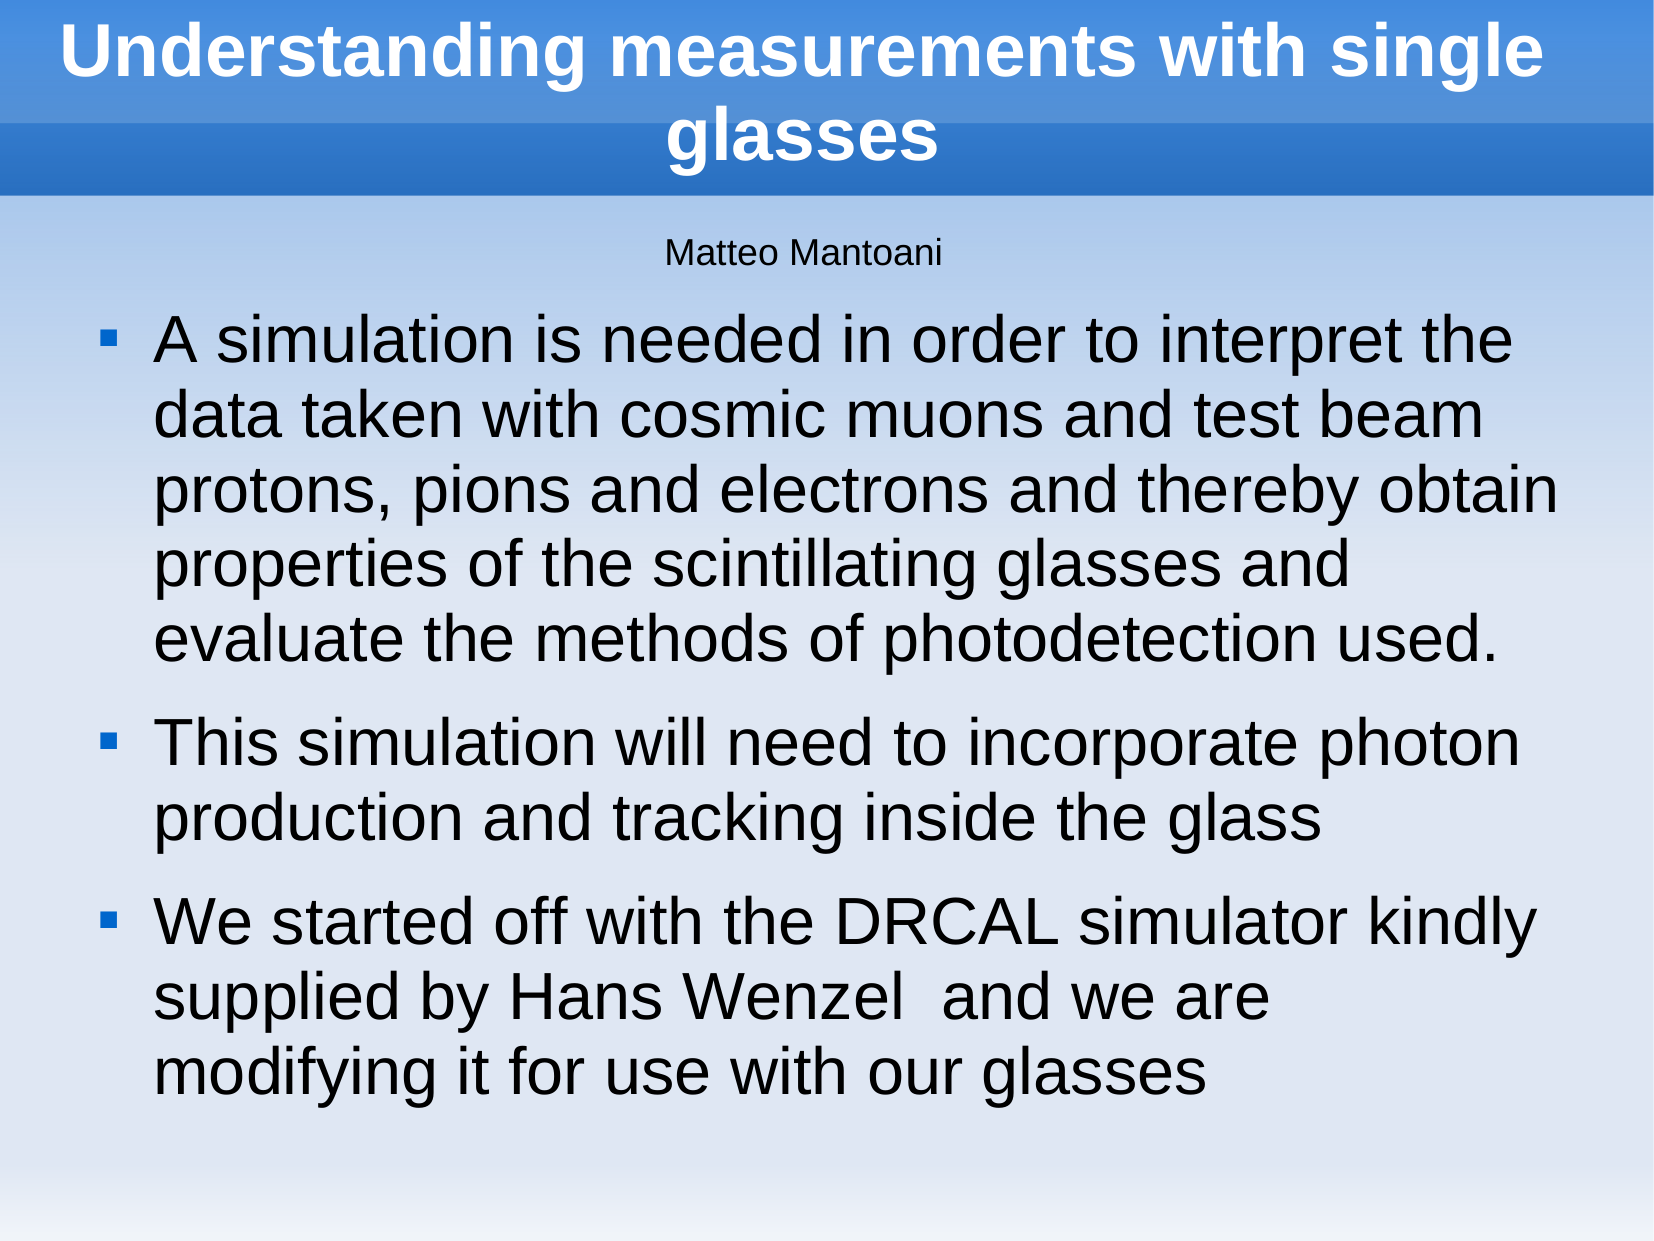

# Understanding measurements with single glasses
Matteo Mantoani
A simulation is needed in order to interpret the data taken with cosmic muons and test beam protons, pions and electrons and thereby obtain properties of the scintillating glasses and evaluate the methods of photodetection used.
This simulation will need to incorporate photon production and tracking inside the glass
We started off with the DRCAL simulator kindly supplied by Hans Wenzel and we are modifying it for use with our glasses